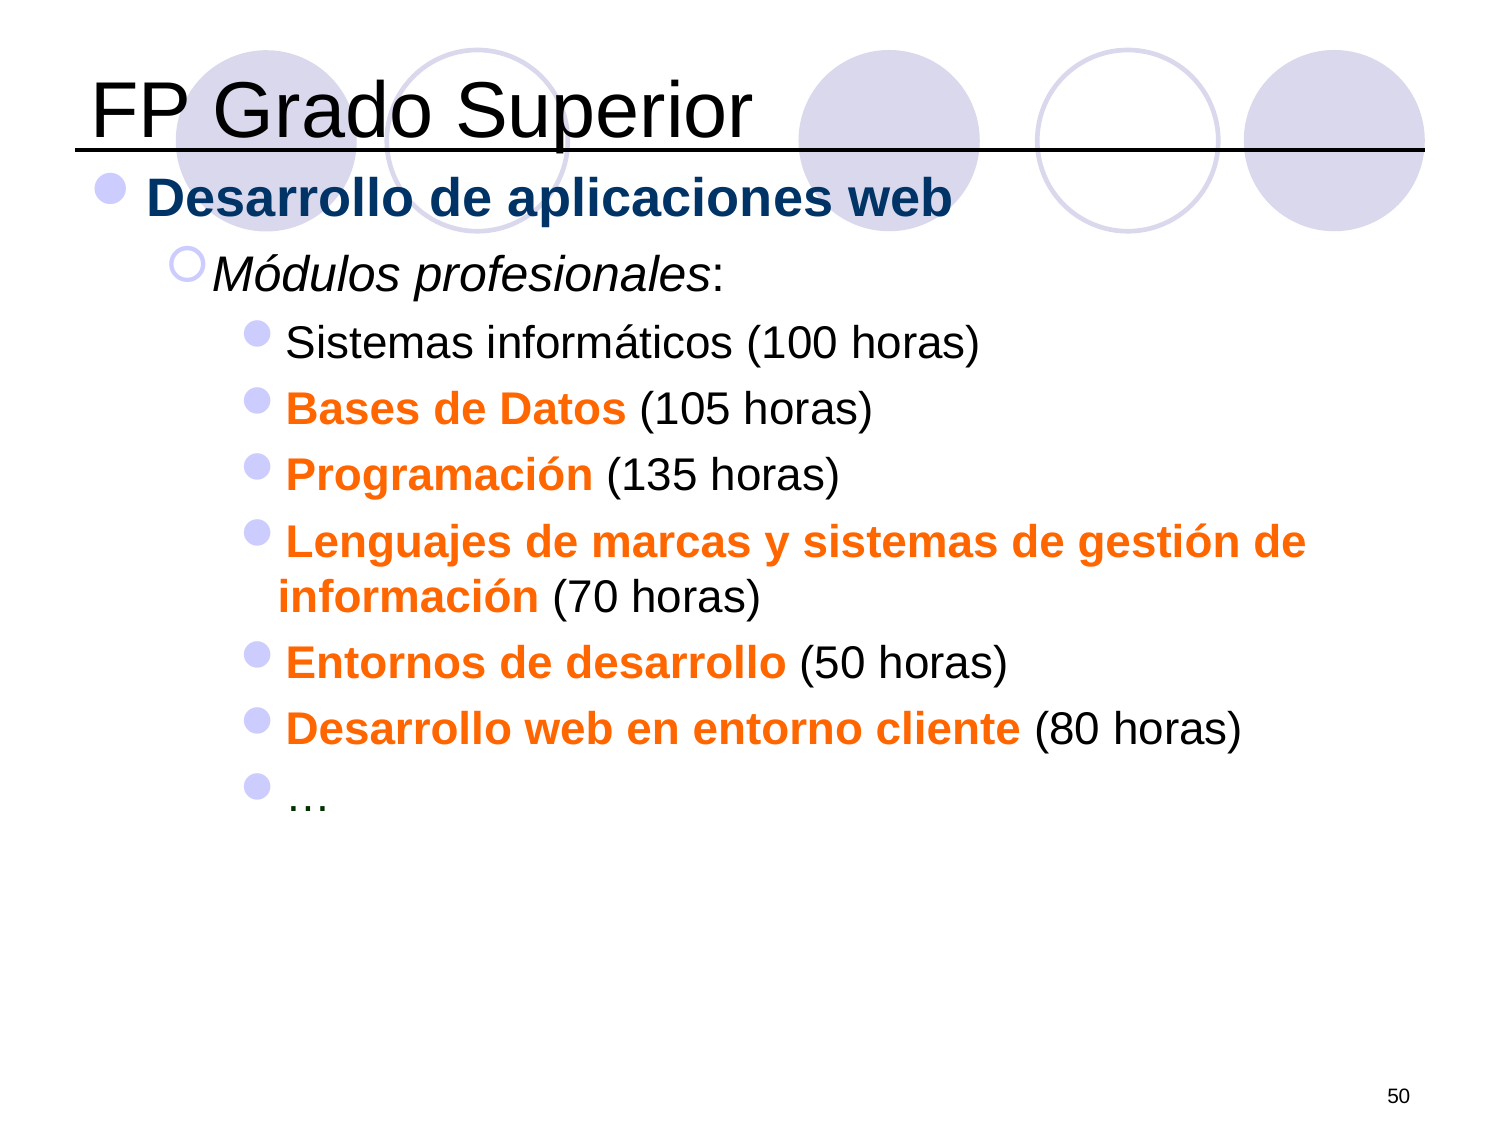

# FP Grado Superior
Desarrollo de aplicaciones web
Módulos profesionales:
Sistemas informáticos (100 horas)
Bases de Datos (105 horas)
Programación (135 horas)
Lenguajes de marcas y sistemas de gestión de información (70 horas)
Entornos de desarrollo (50 horas)
Desarrollo web en entorno cliente (80 horas)
…